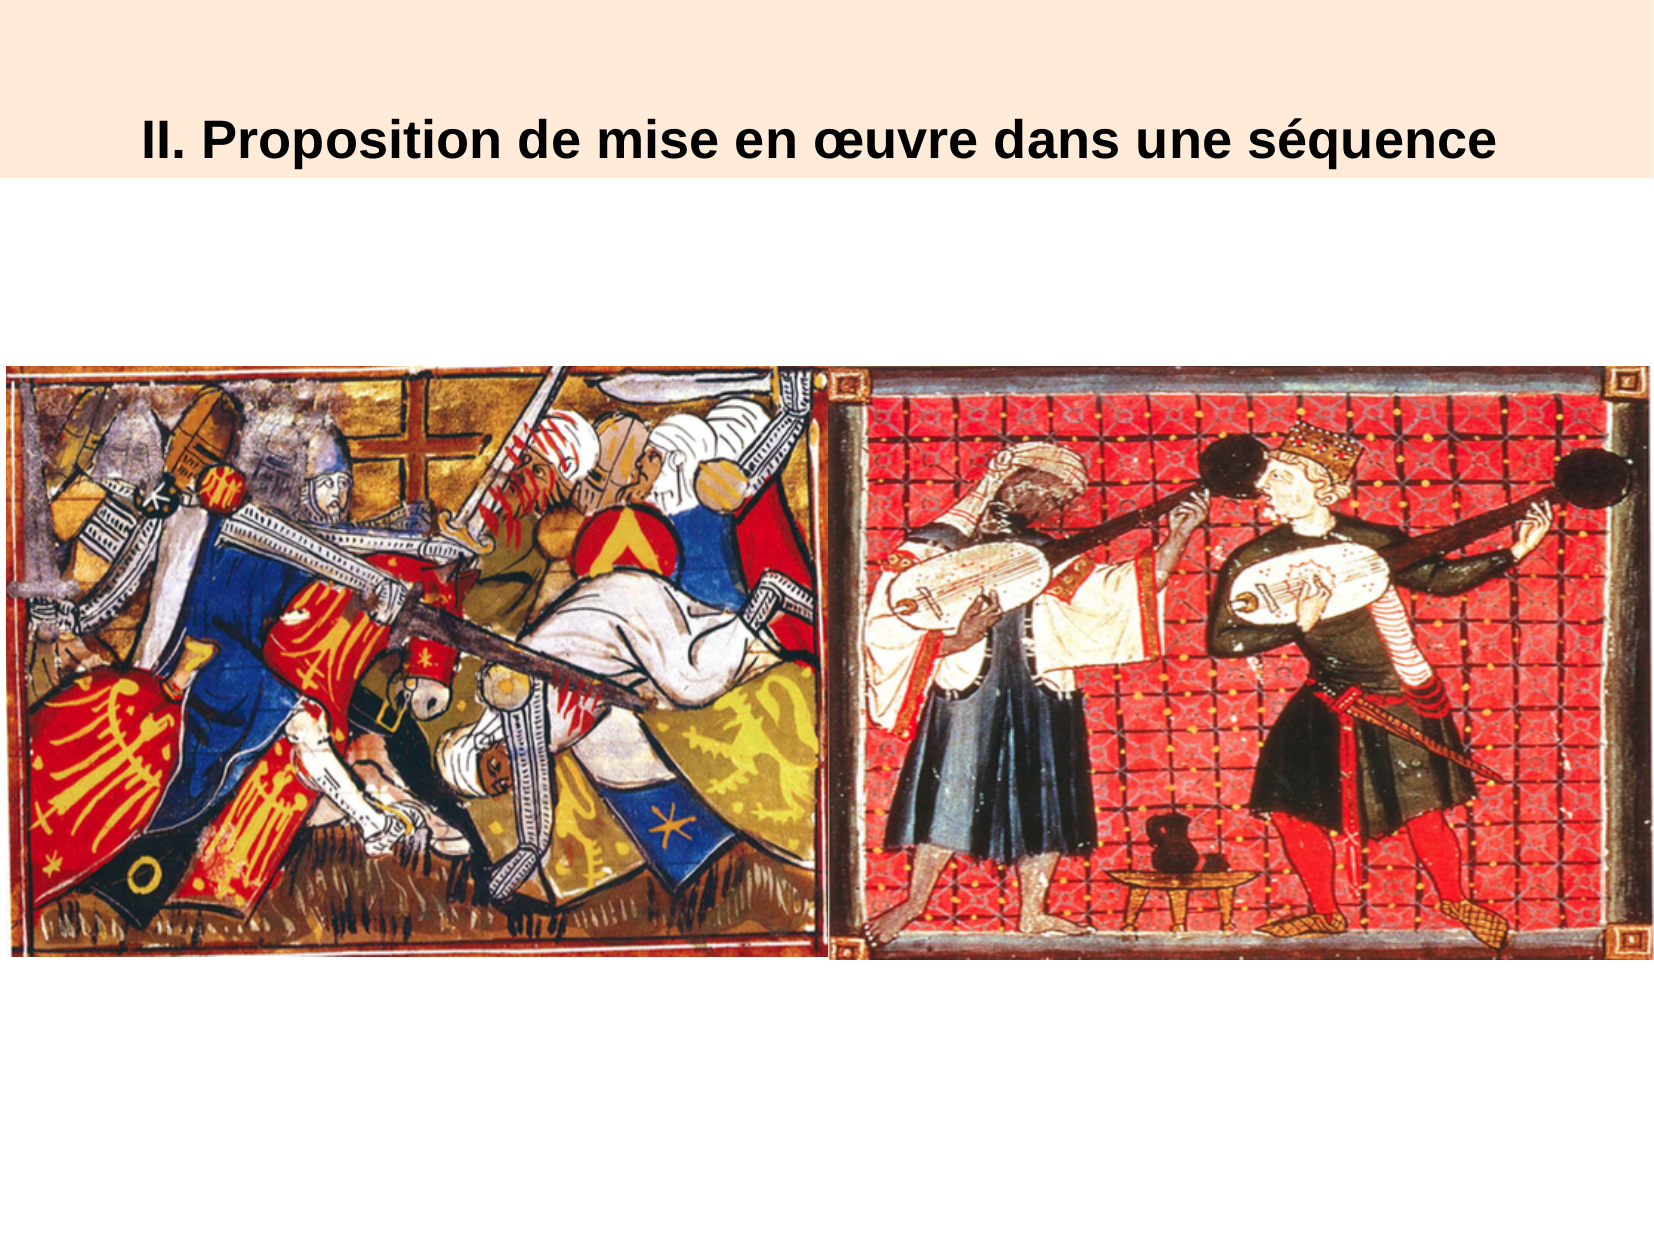

II. Proposition de mise en œuvre dans une séquence